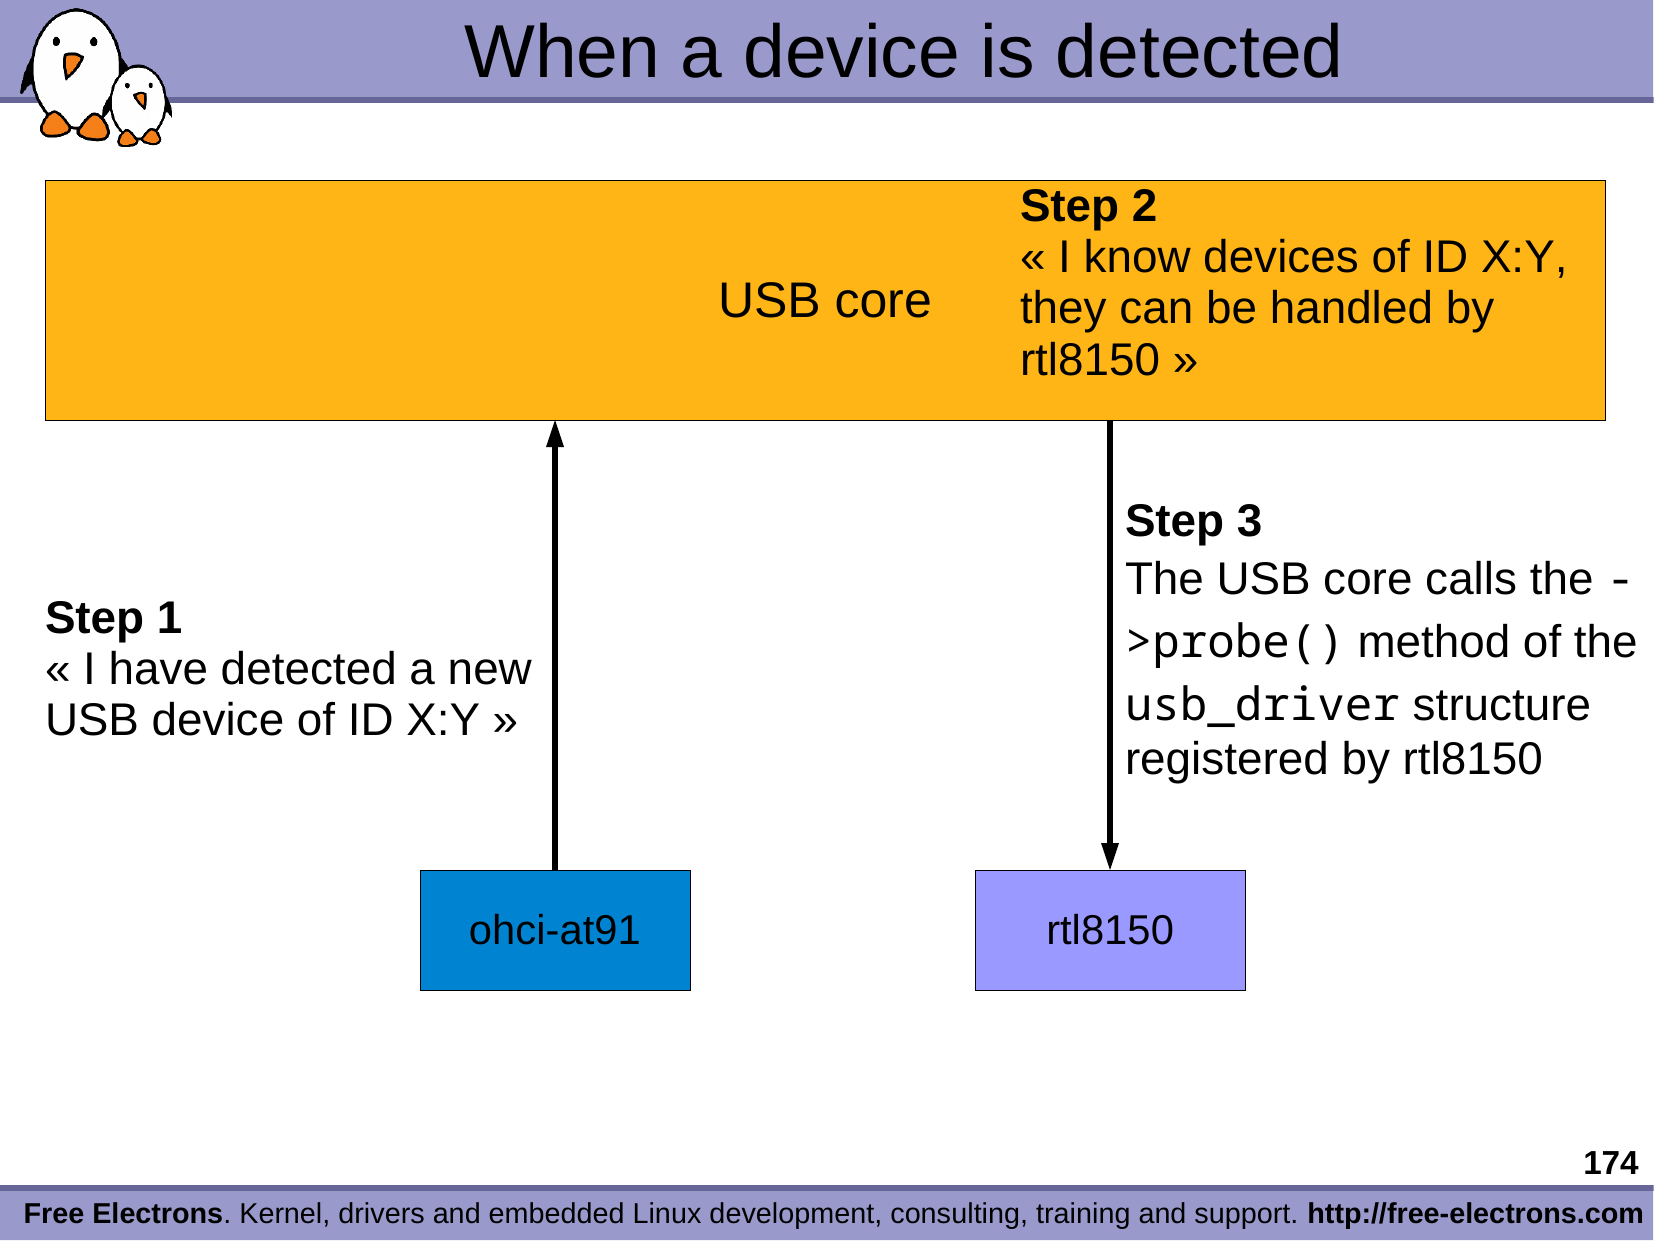

# When a device is detected
USB core
Step 2
« I know devices of ID X:Y, they can be handled by rtl8150 »
Step 3
The USB core calls the ->probe() method of the usb_driver structure registered by rtl8150
Step 1
« I have detected a new USB device of ID X:Y »
ohci-at91
rtl8150